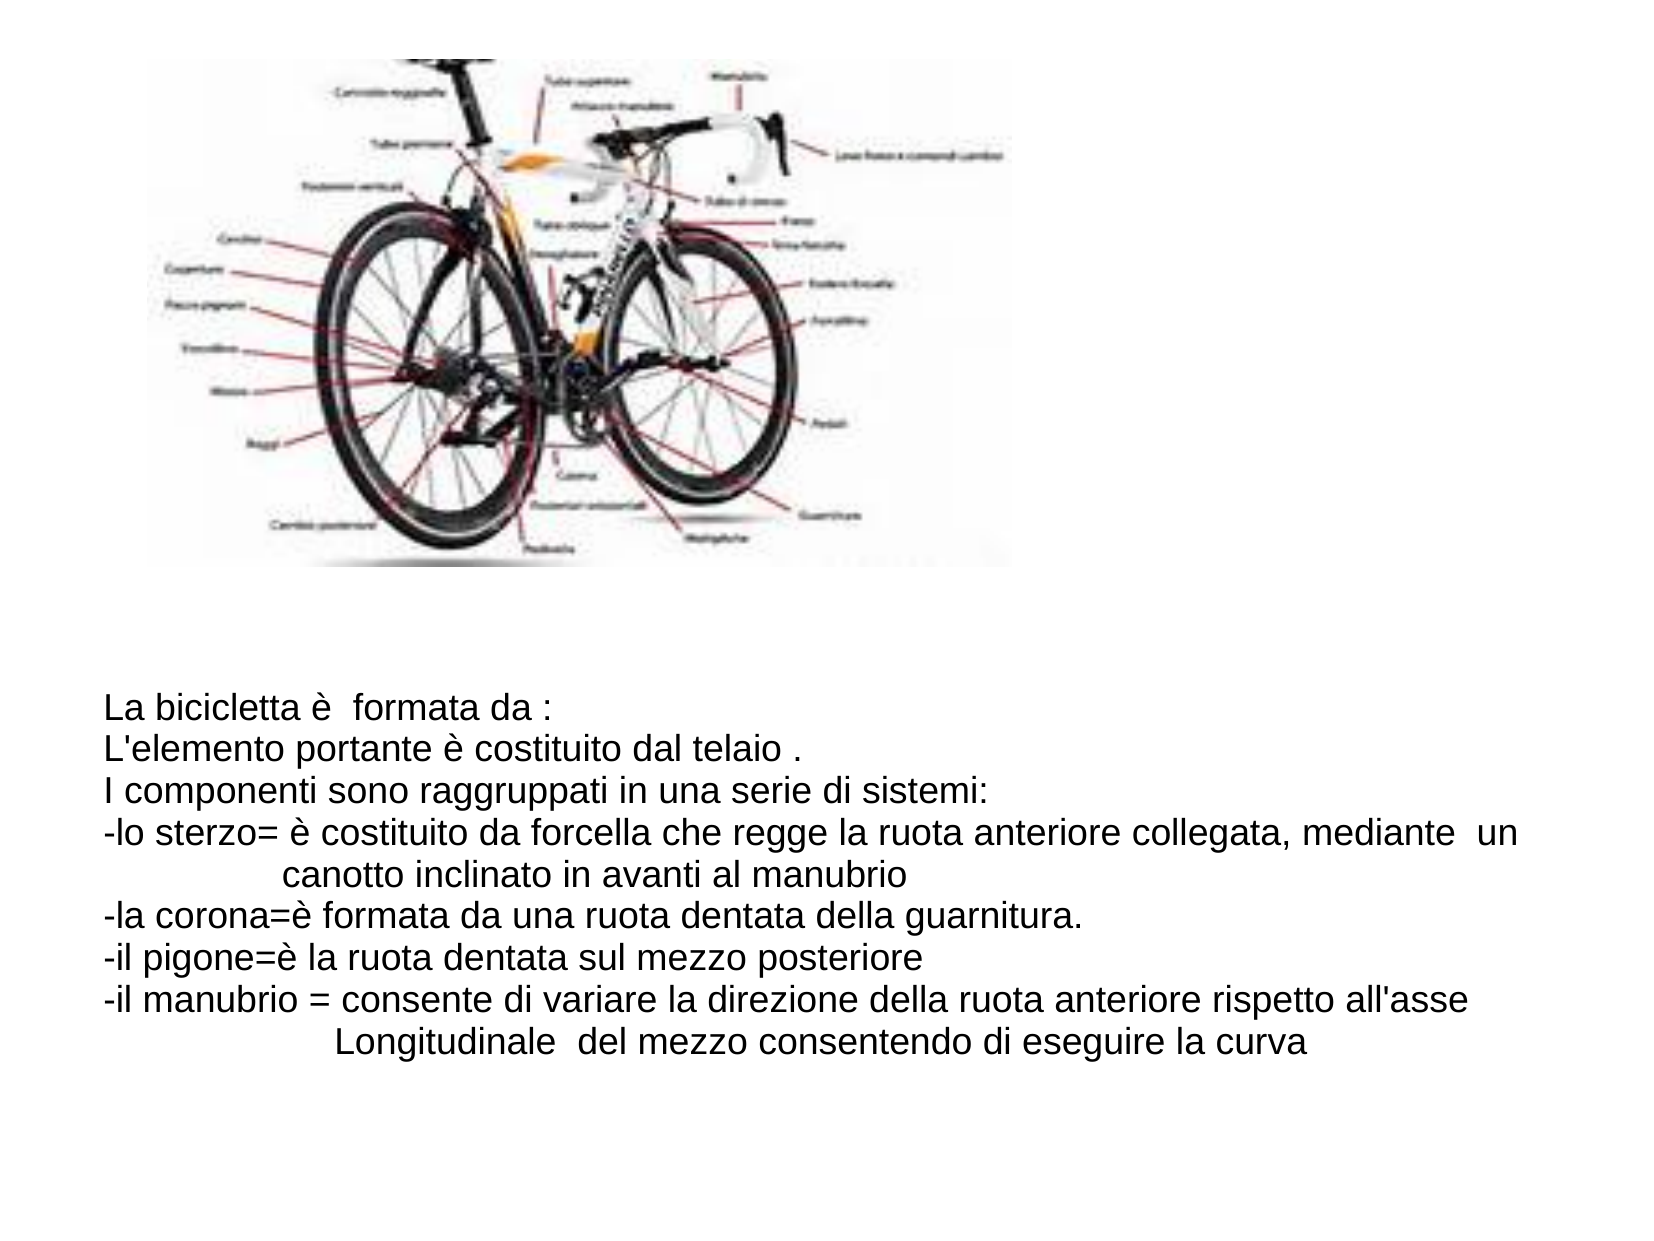

La bicicletta è formata da :
L'elemento portante è costituito dal telaio .
I componenti sono raggruppati in una serie di sistemi:
-lo sterzo= è costituito da forcella che regge la ruota anteriore collegata, mediante un
 canotto inclinato in avanti al manubrio
-la corona=è formata da una ruota dentata della guarnitura.
-il pigone=è la ruota dentata sul mezzo posteriore
-il manubrio = consente di variare la direzione della ruota anteriore rispetto all'asse
 Longitudinale del mezzo consentendo di eseguire la curva